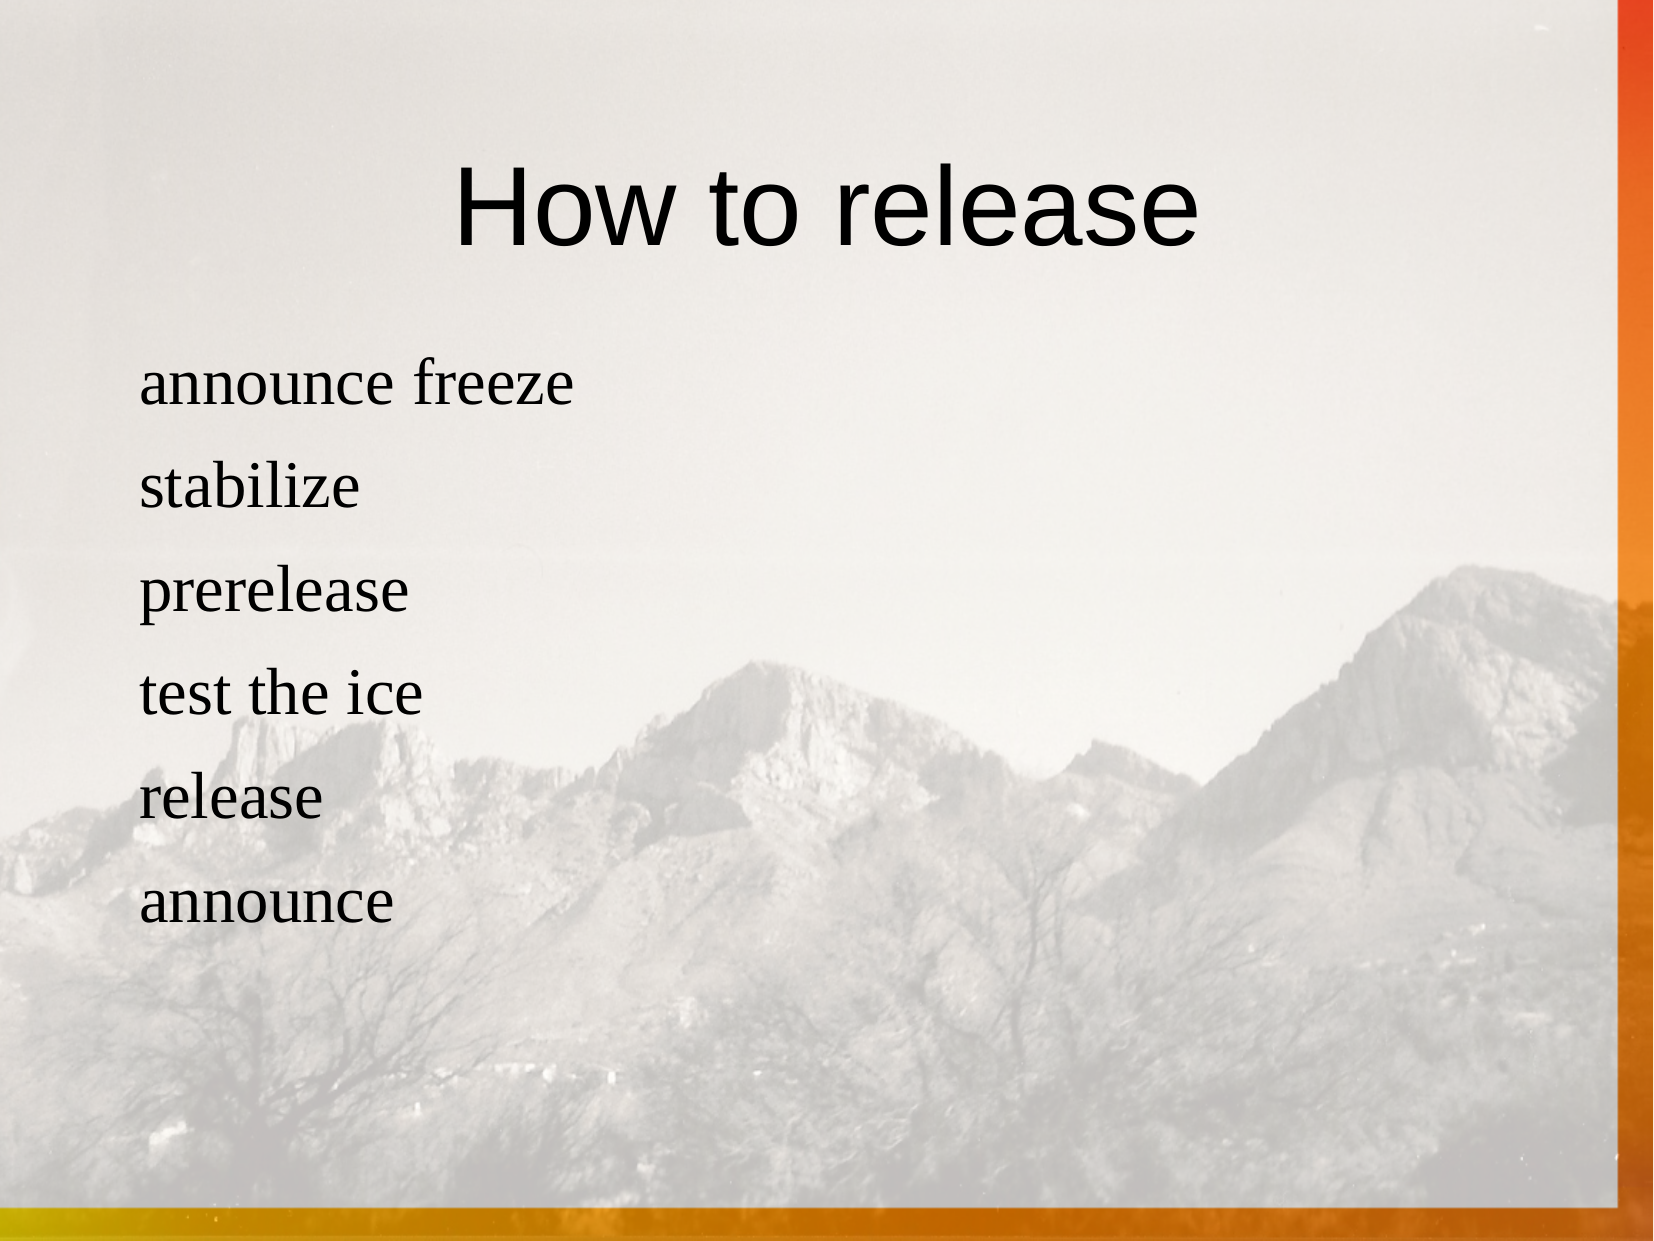

# How to release
announce freeze
stabilize
prerelease
test the ice
release
announce